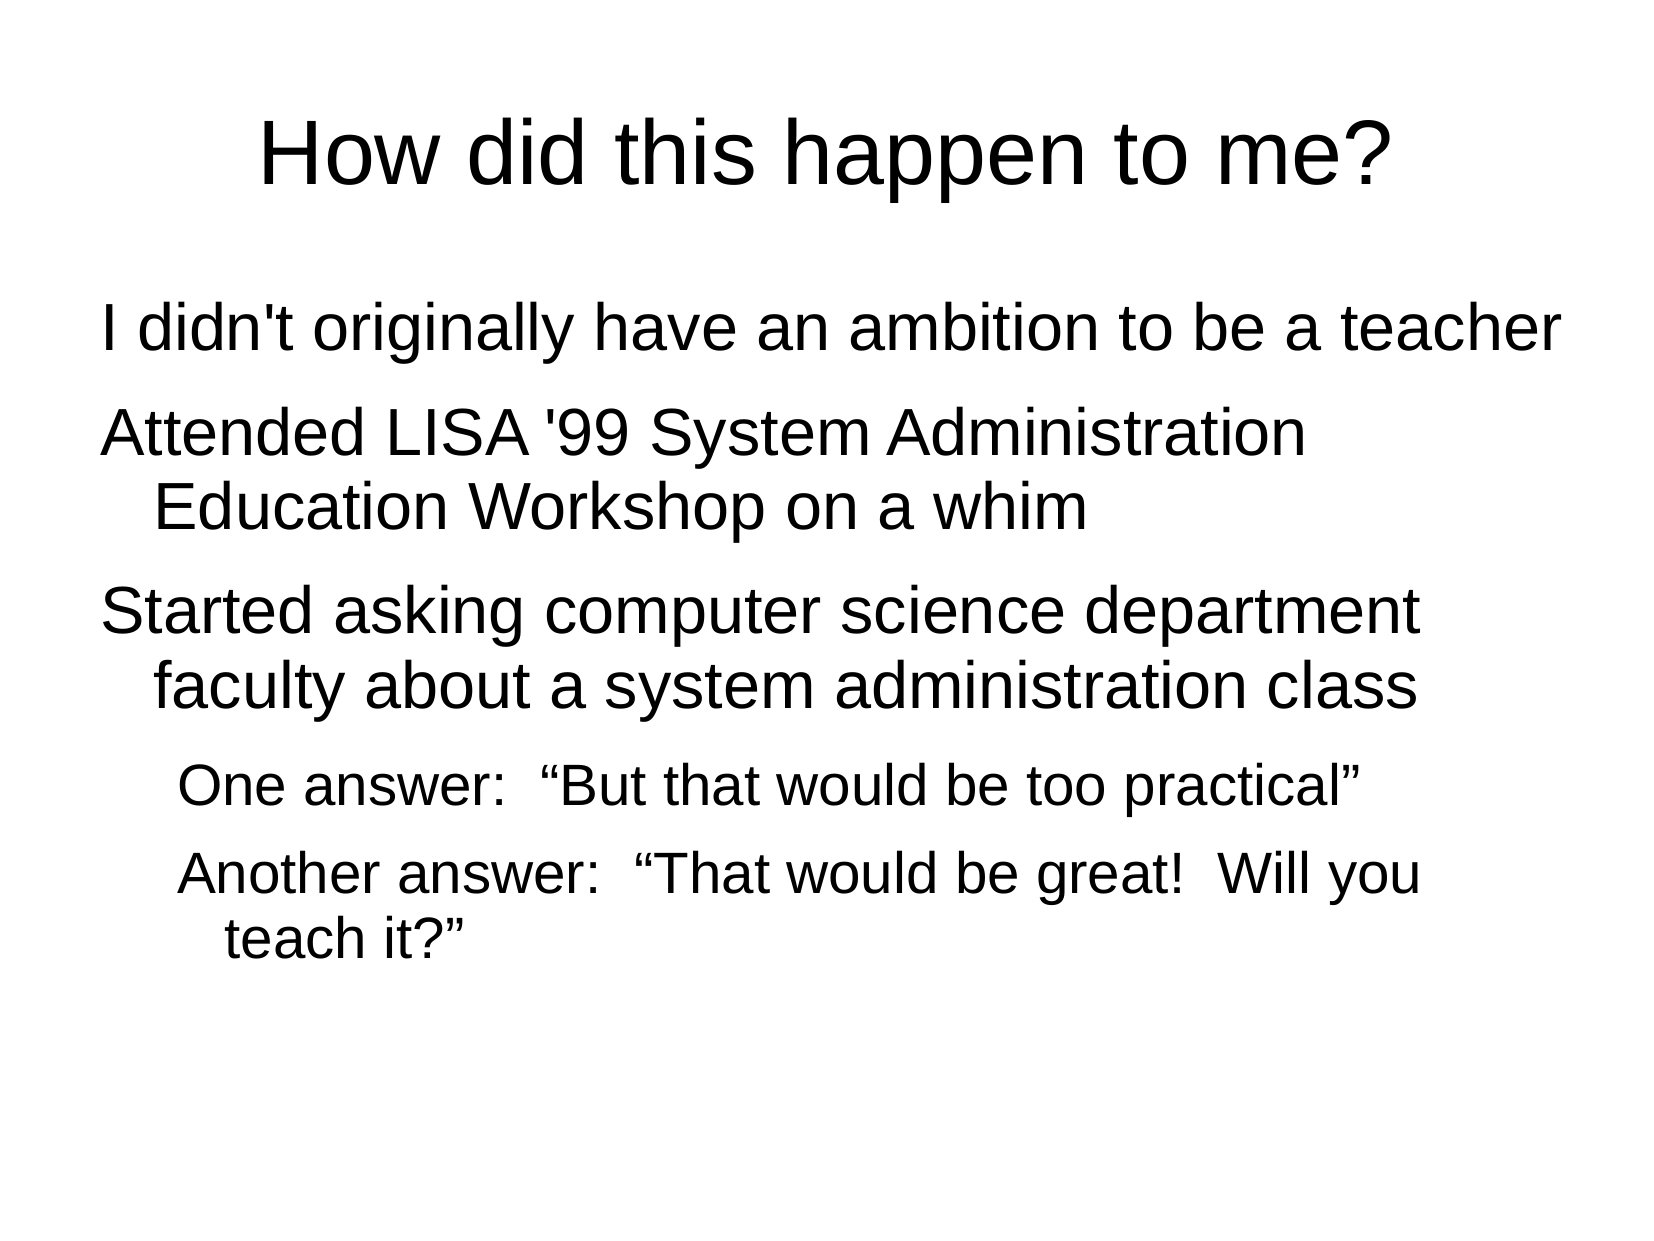

# How did this happen to me?
I didn't originally have an ambition to be a teacher
Attended LISA '99 System Administration Education Workshop on a whim
Started asking computer science department faculty about a system administration class
One answer: “But that would be too practical”
Another answer: “That would be great! Will you teach it?”